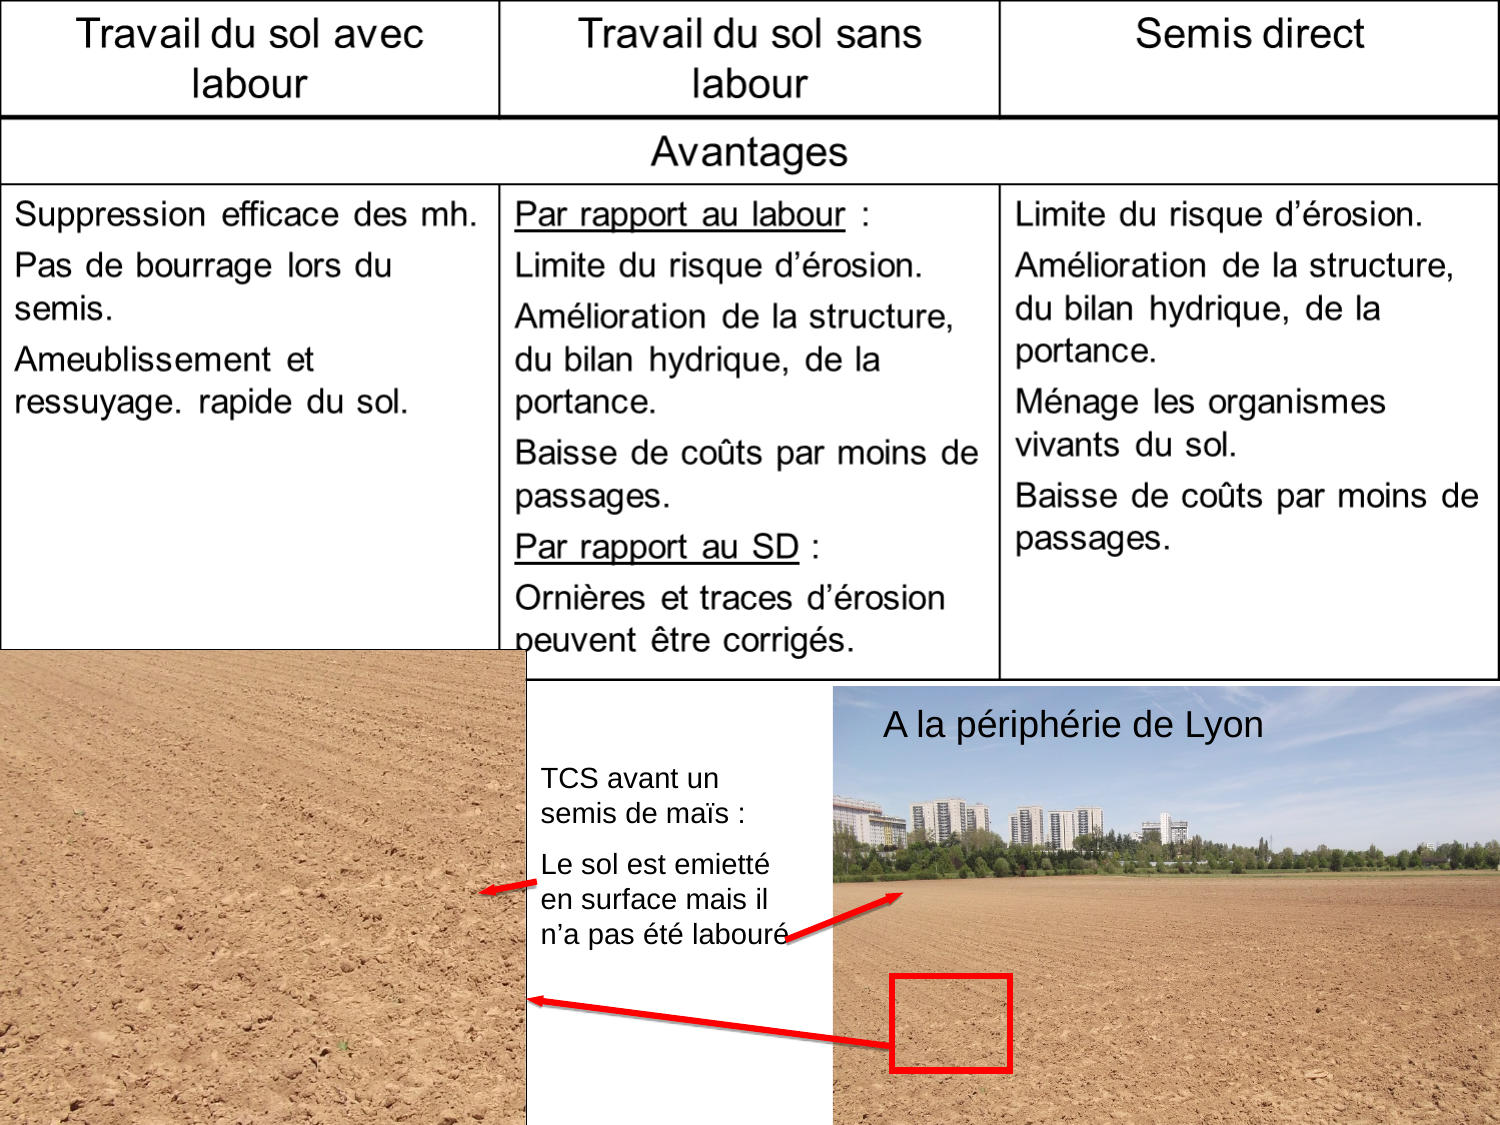

A la périphérie de Lyon
TCS avant un semis de maïs :
Le sol est emietté en surface mais il n’a pas été labouré